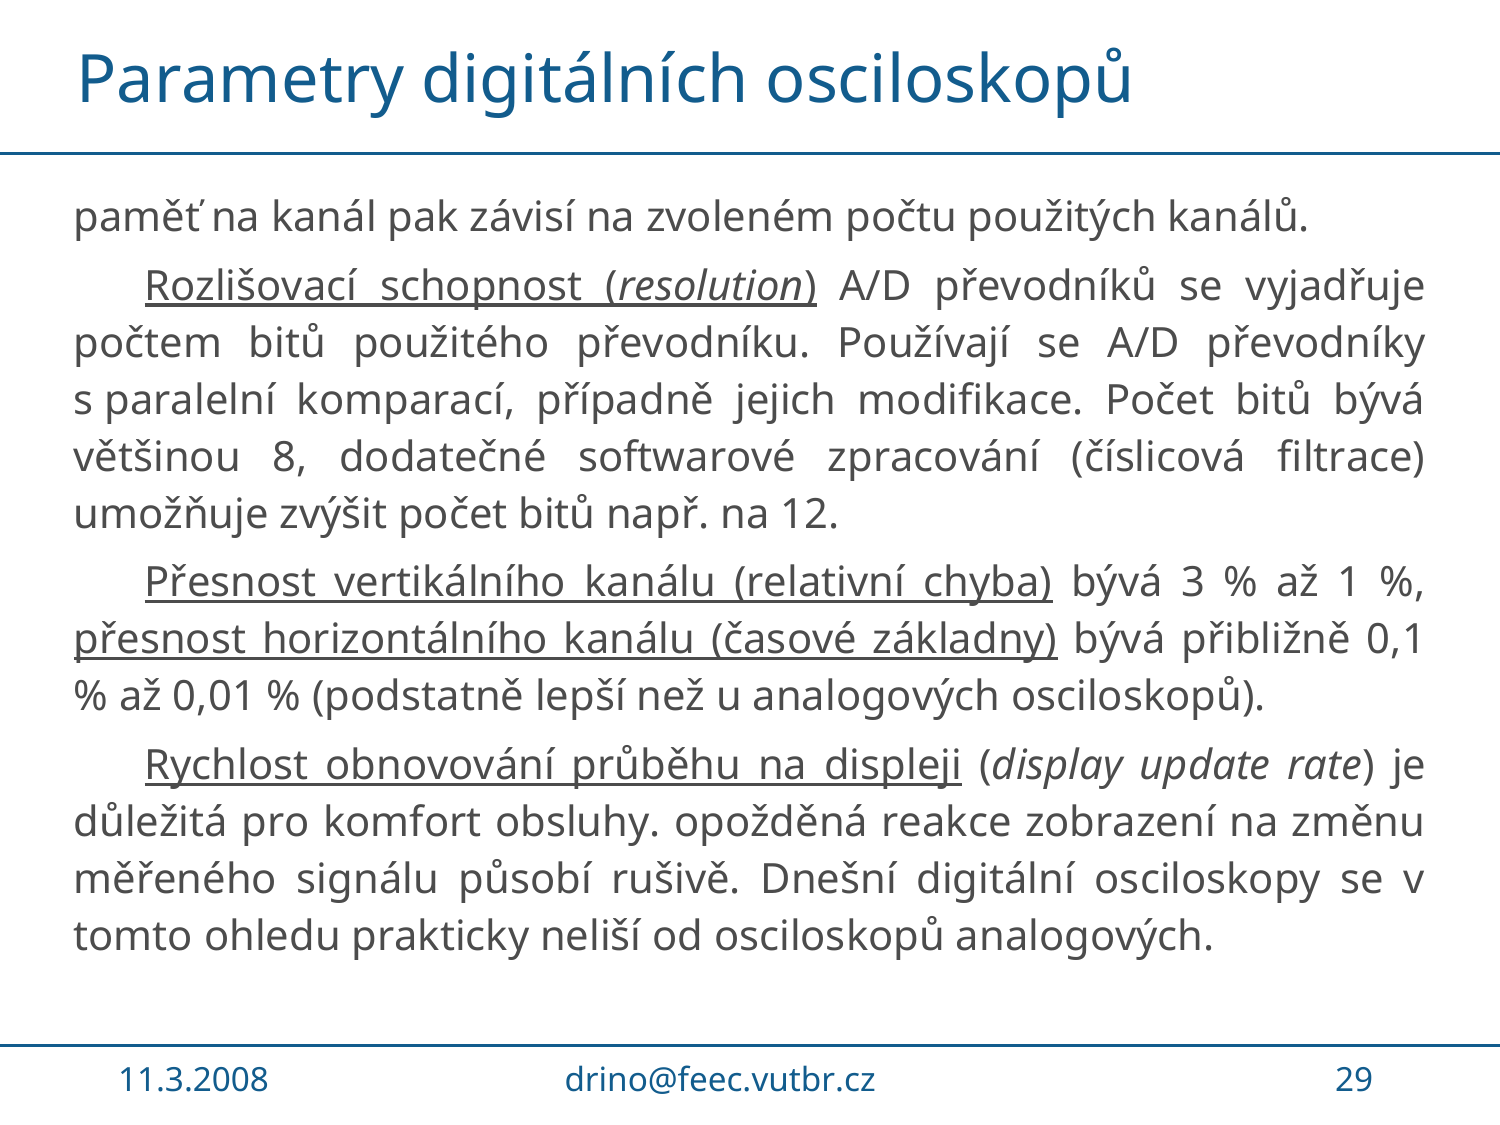

# Parametry digitálních osciloskopů
paměť na kanál pak závisí na zvoleném počtu použitých kanálů.
Rozlišovací schopnost (resolution) A/D převodníků se vyjadřuje počtem bitů použitého převodníku. Používají se A/D převodníky s paralelní komparací, případně jejich modifikace. Počet bitů bývá většinou 8, dodatečné softwarové zpracování (číslicová filtrace) umožňuje zvýšit počet bitů např. na 12.
Přesnost vertikálního kanálu (relativní chyba) bývá 3 % až 1 %, přesnost horizontálního kanálu (časové základny) bývá přibližně 0,1 % až 0,01 % (podstatně lepší než u analogových osciloskopů).
Rychlost obnovování průběhu na displeji (display update rate) je důležitá pro komfort obsluhy. opožděná reakce zobrazení na změnu měřeného signálu působí rušivě. Dnešní digitální osciloskopy se v tomto ohledu prakticky neliší od osciloskopů analogových.
11.3.2008
drino@feec.vutbr.cz